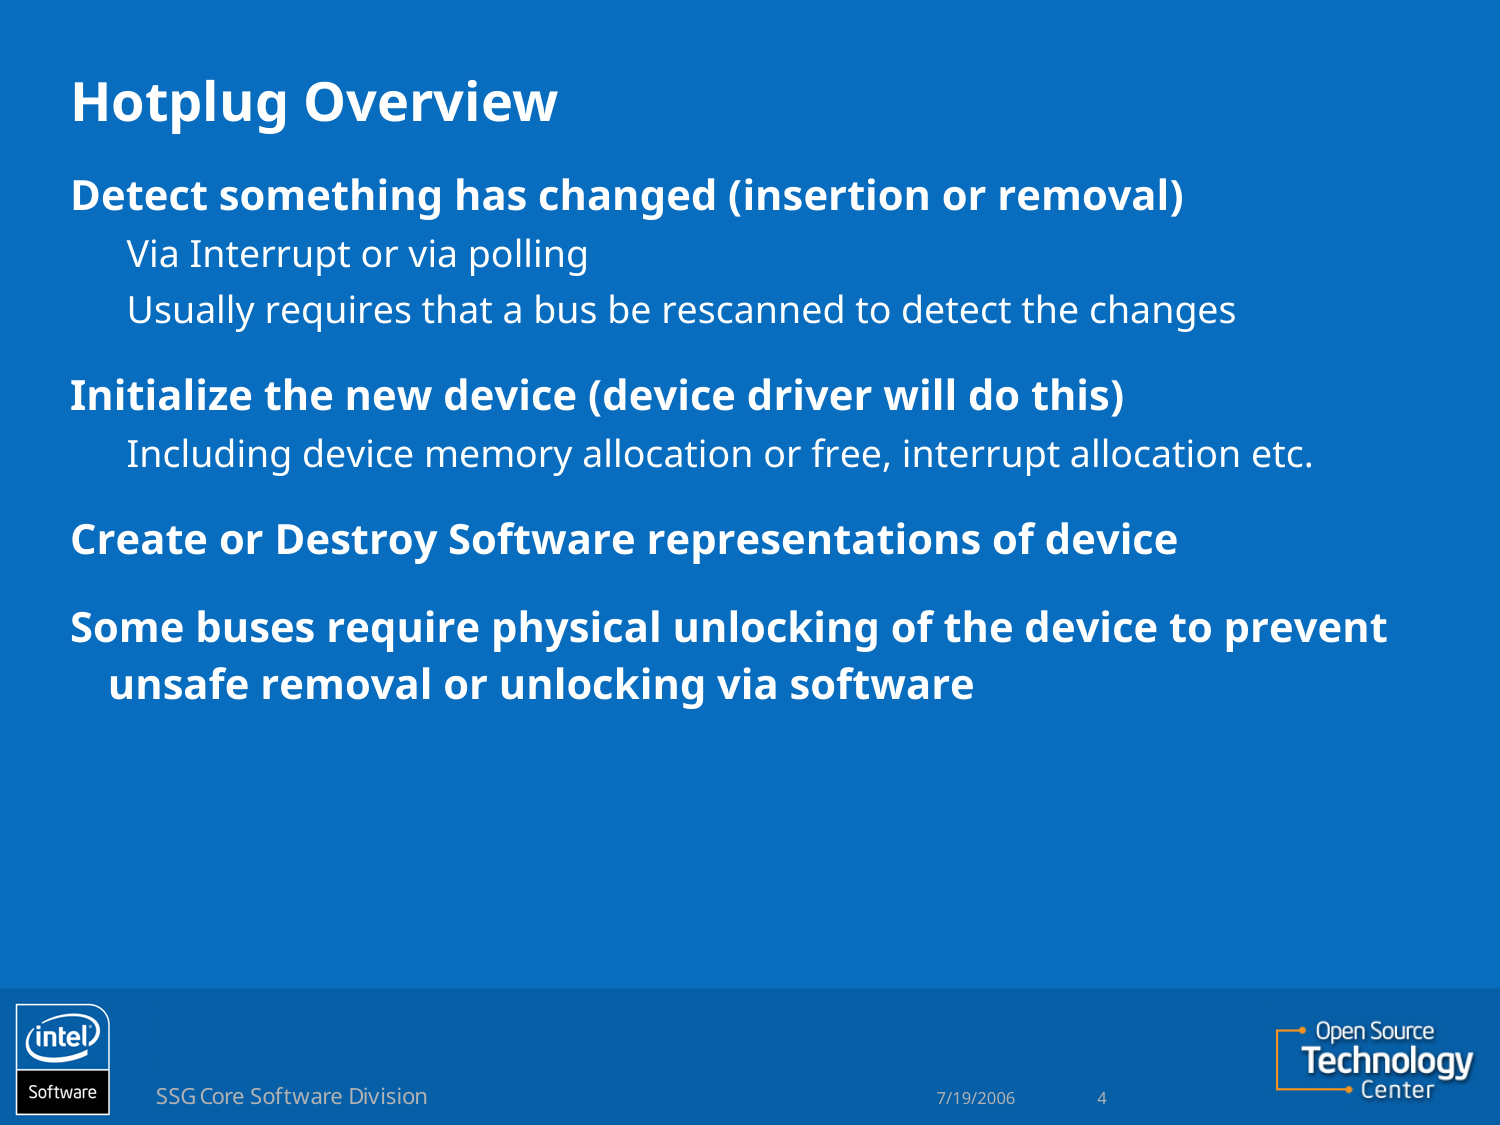

# Hotplug Overview
Detect something has changed (insertion or removal)
Via Interrupt or via polling
Usually requires that a bus be rescanned to detect the changes
Initialize the new device (device driver will do this)
Including device memory allocation or free, interrupt allocation etc.
Create or Destroy Software representations of device
Some buses require physical unlocking of the device to prevent unsafe removal or unlocking via software